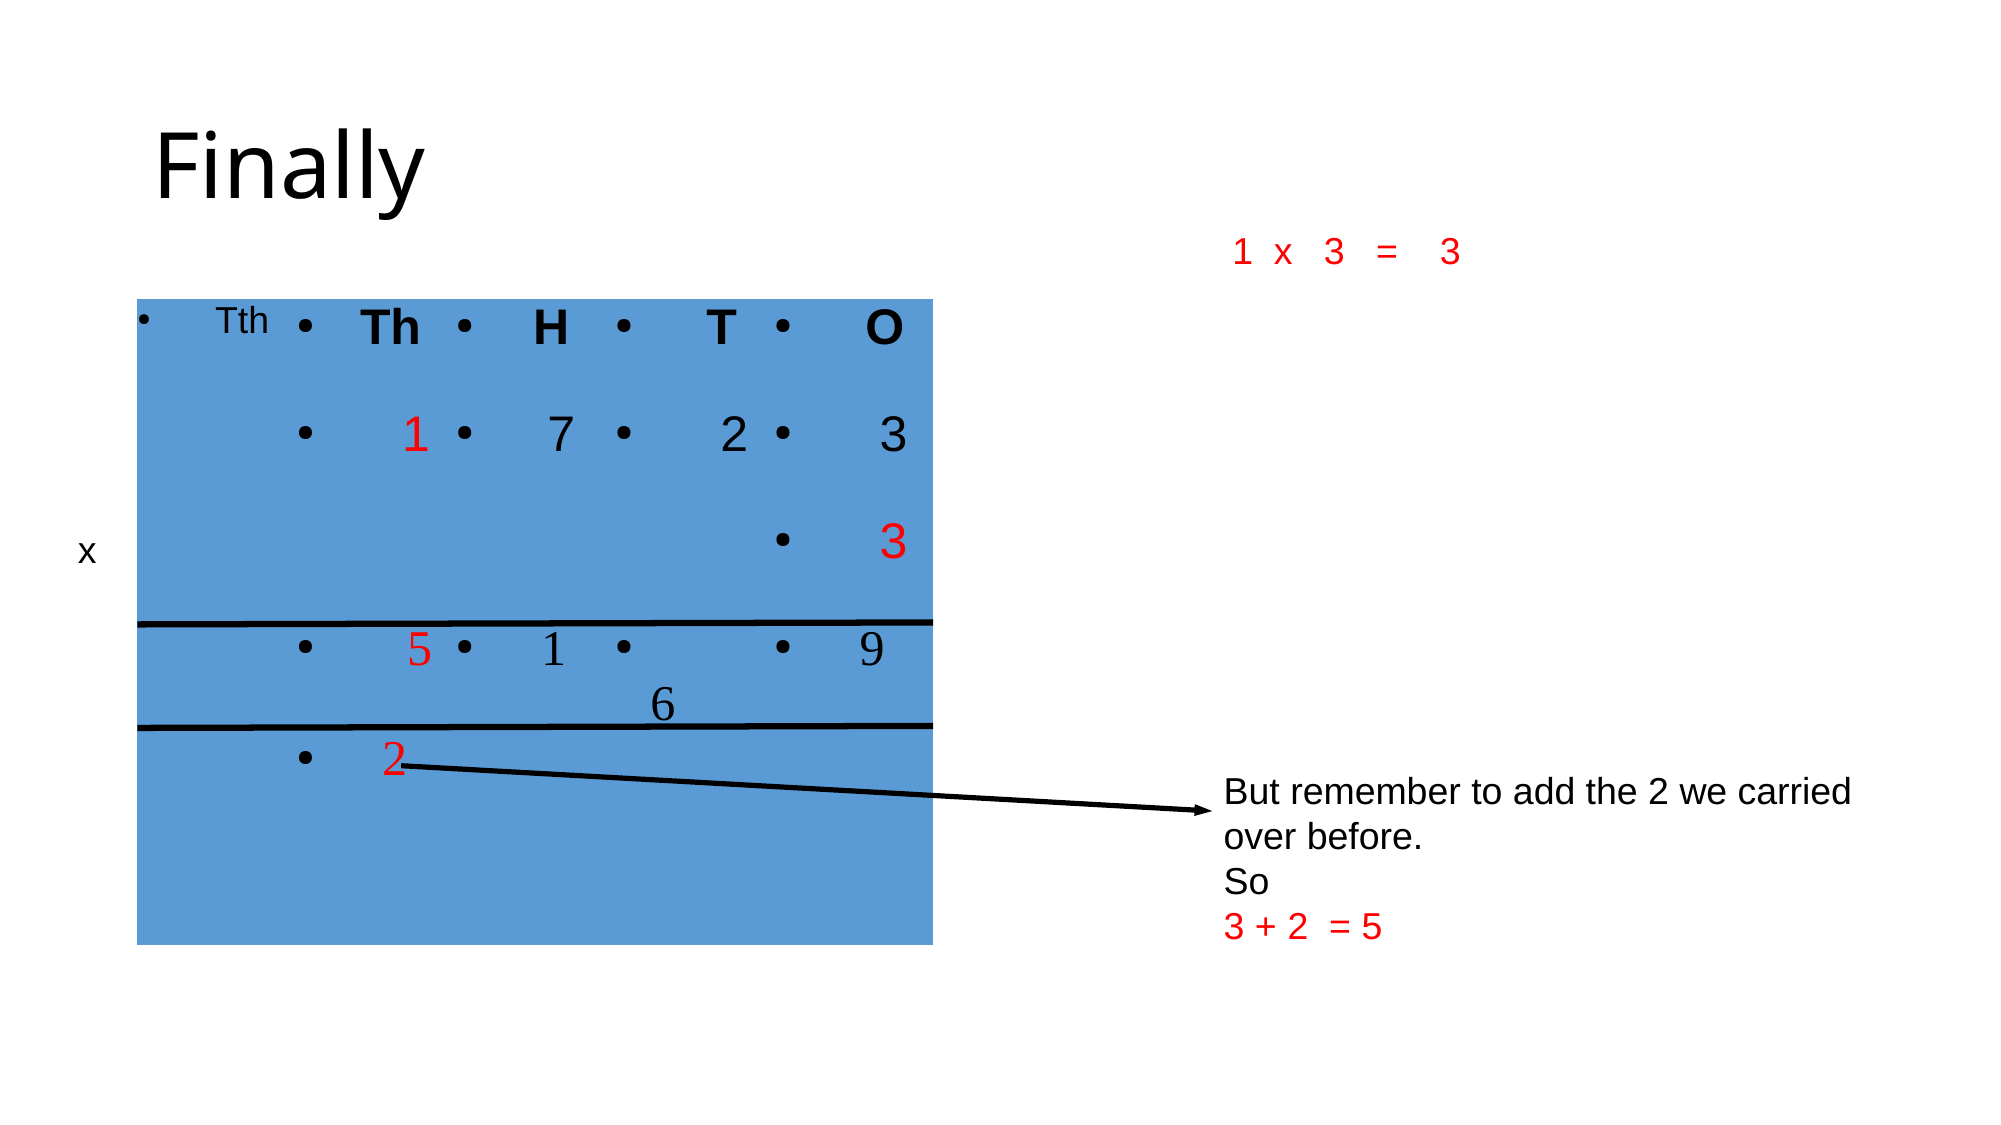

# Finally
 1 x 3 = 3
But remember to add the 2 we carried over before.
So
3 + 2 = 5
| Tth | Th | H | T | O |
| --- | --- | --- | --- | --- |
| | 1 | 7 | 2 | 3 |
| | | | | 3 |
| | 5 | 1 | 6 | 9 |
| | 2 | | | |
| | | | | |
 x